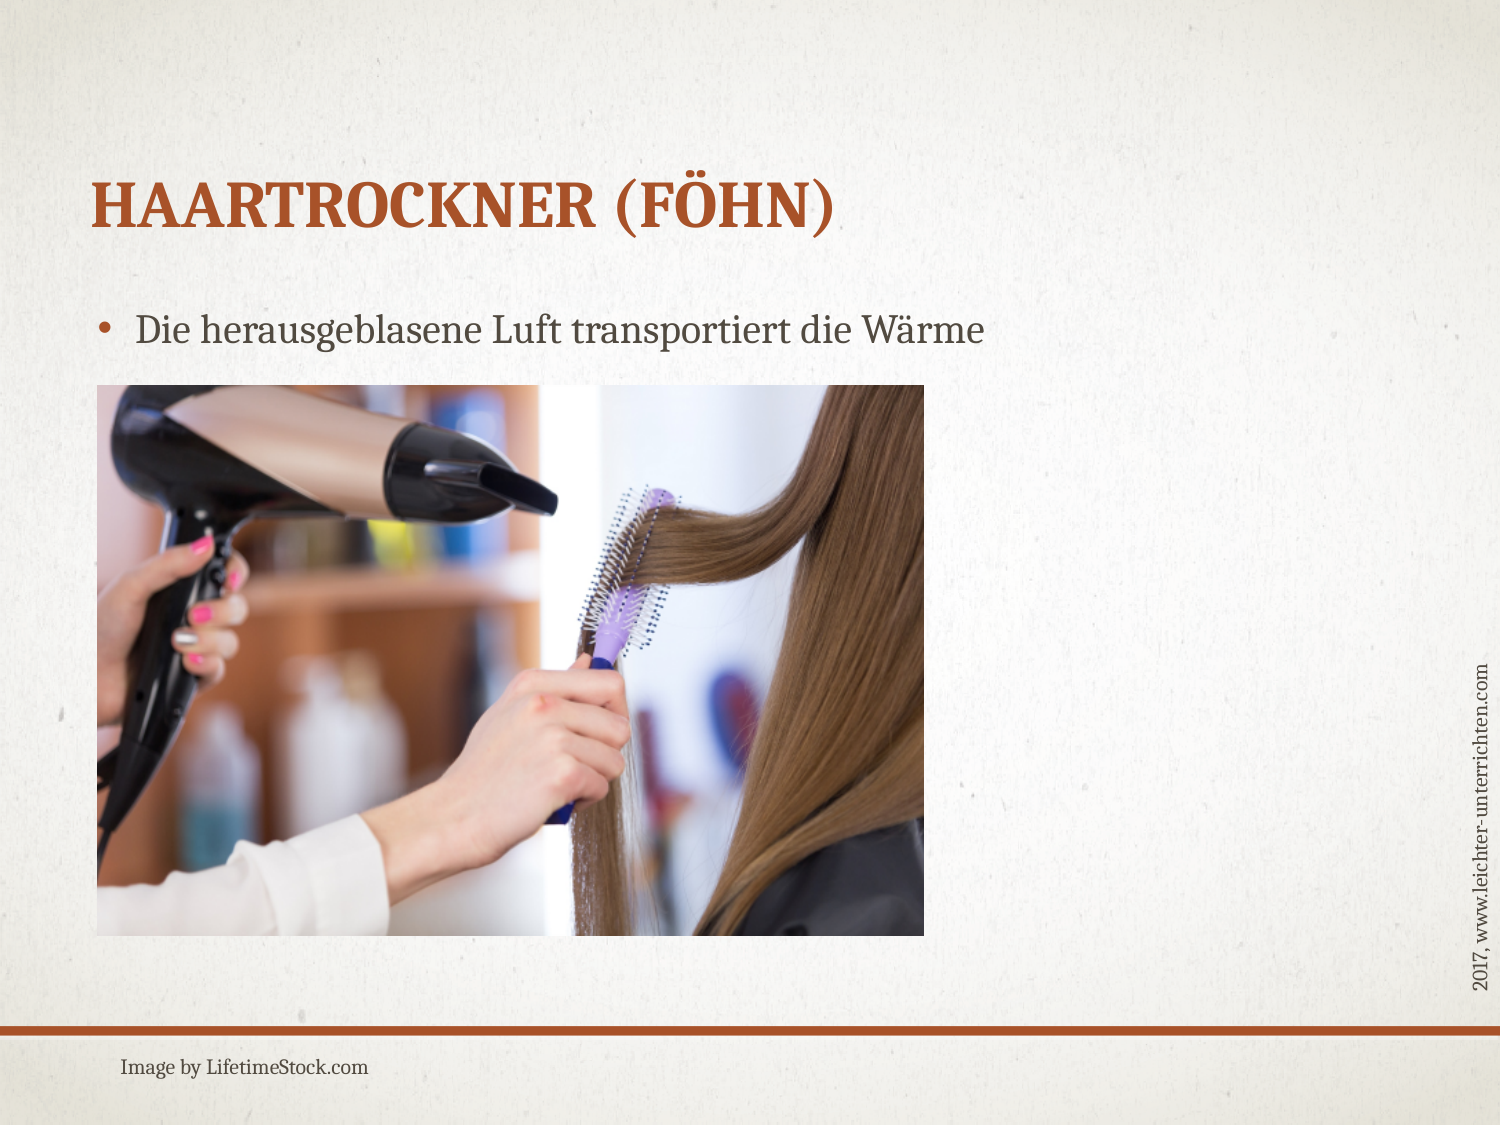

# Haartrockner (Föhn)
Die herausgeblasene Luft transportiert die Wärme
Image by LifetimeStock.com